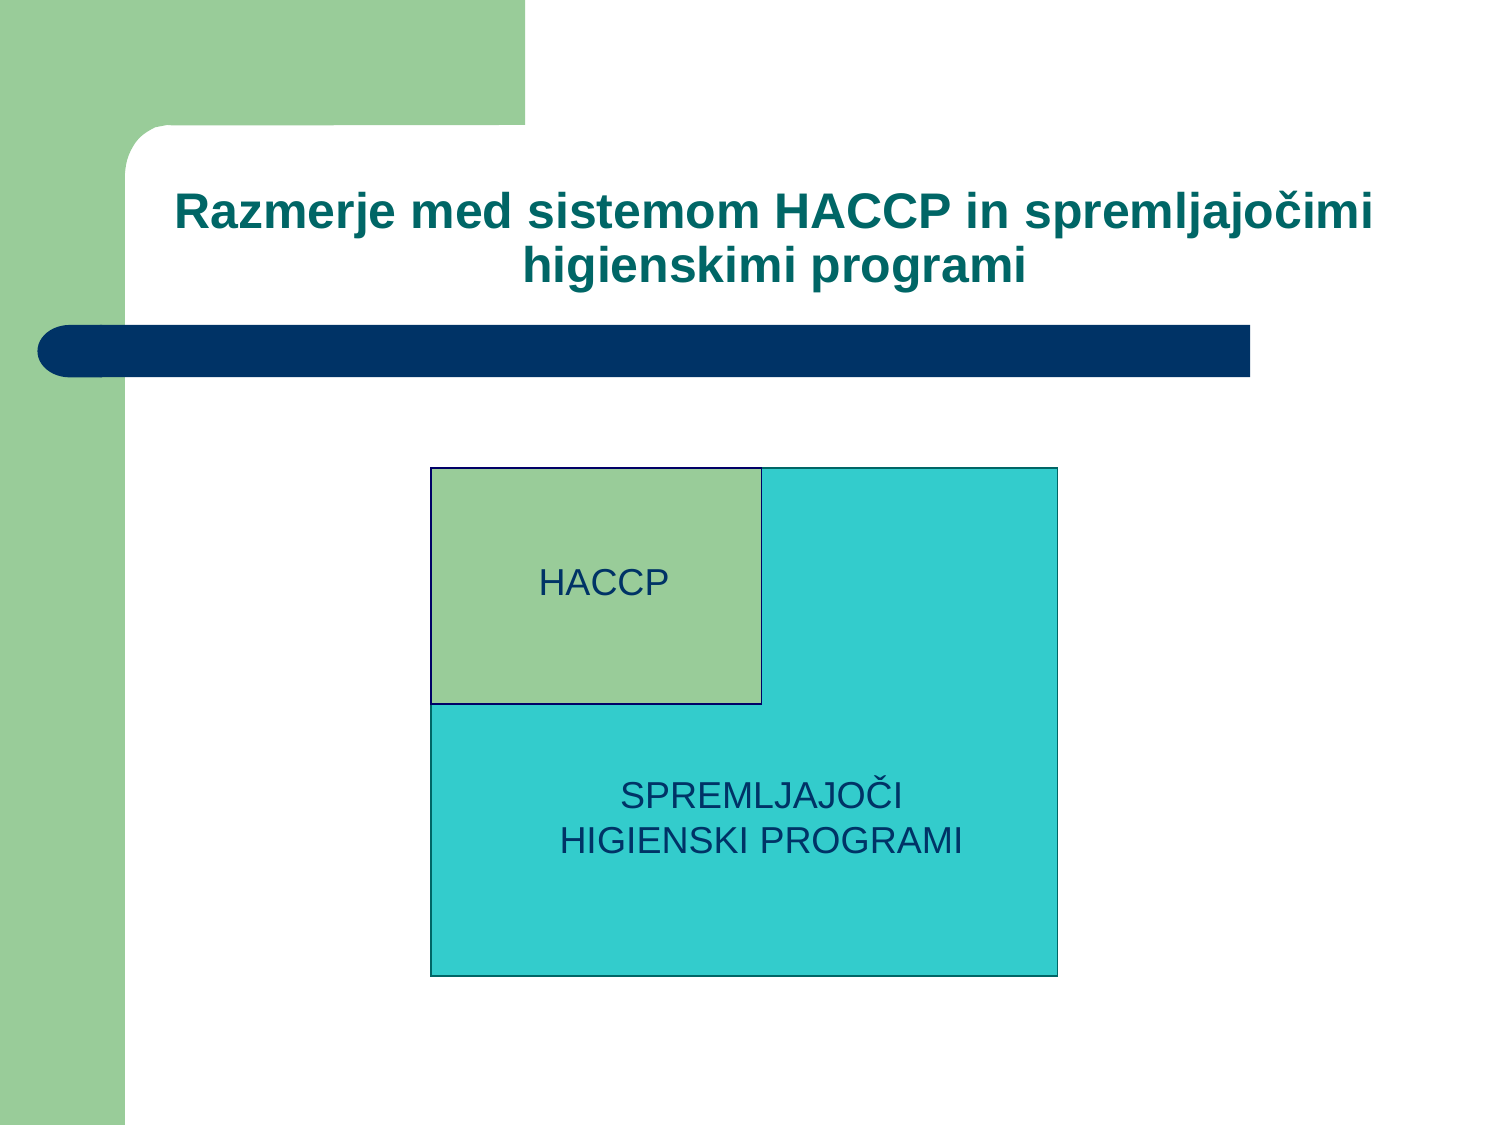

# Razmerje med sistemom HACCP in spremljajočimi higienskimi programi
HACCP
SPREMLJAJOČI HIGIENSKI PROGRAMI